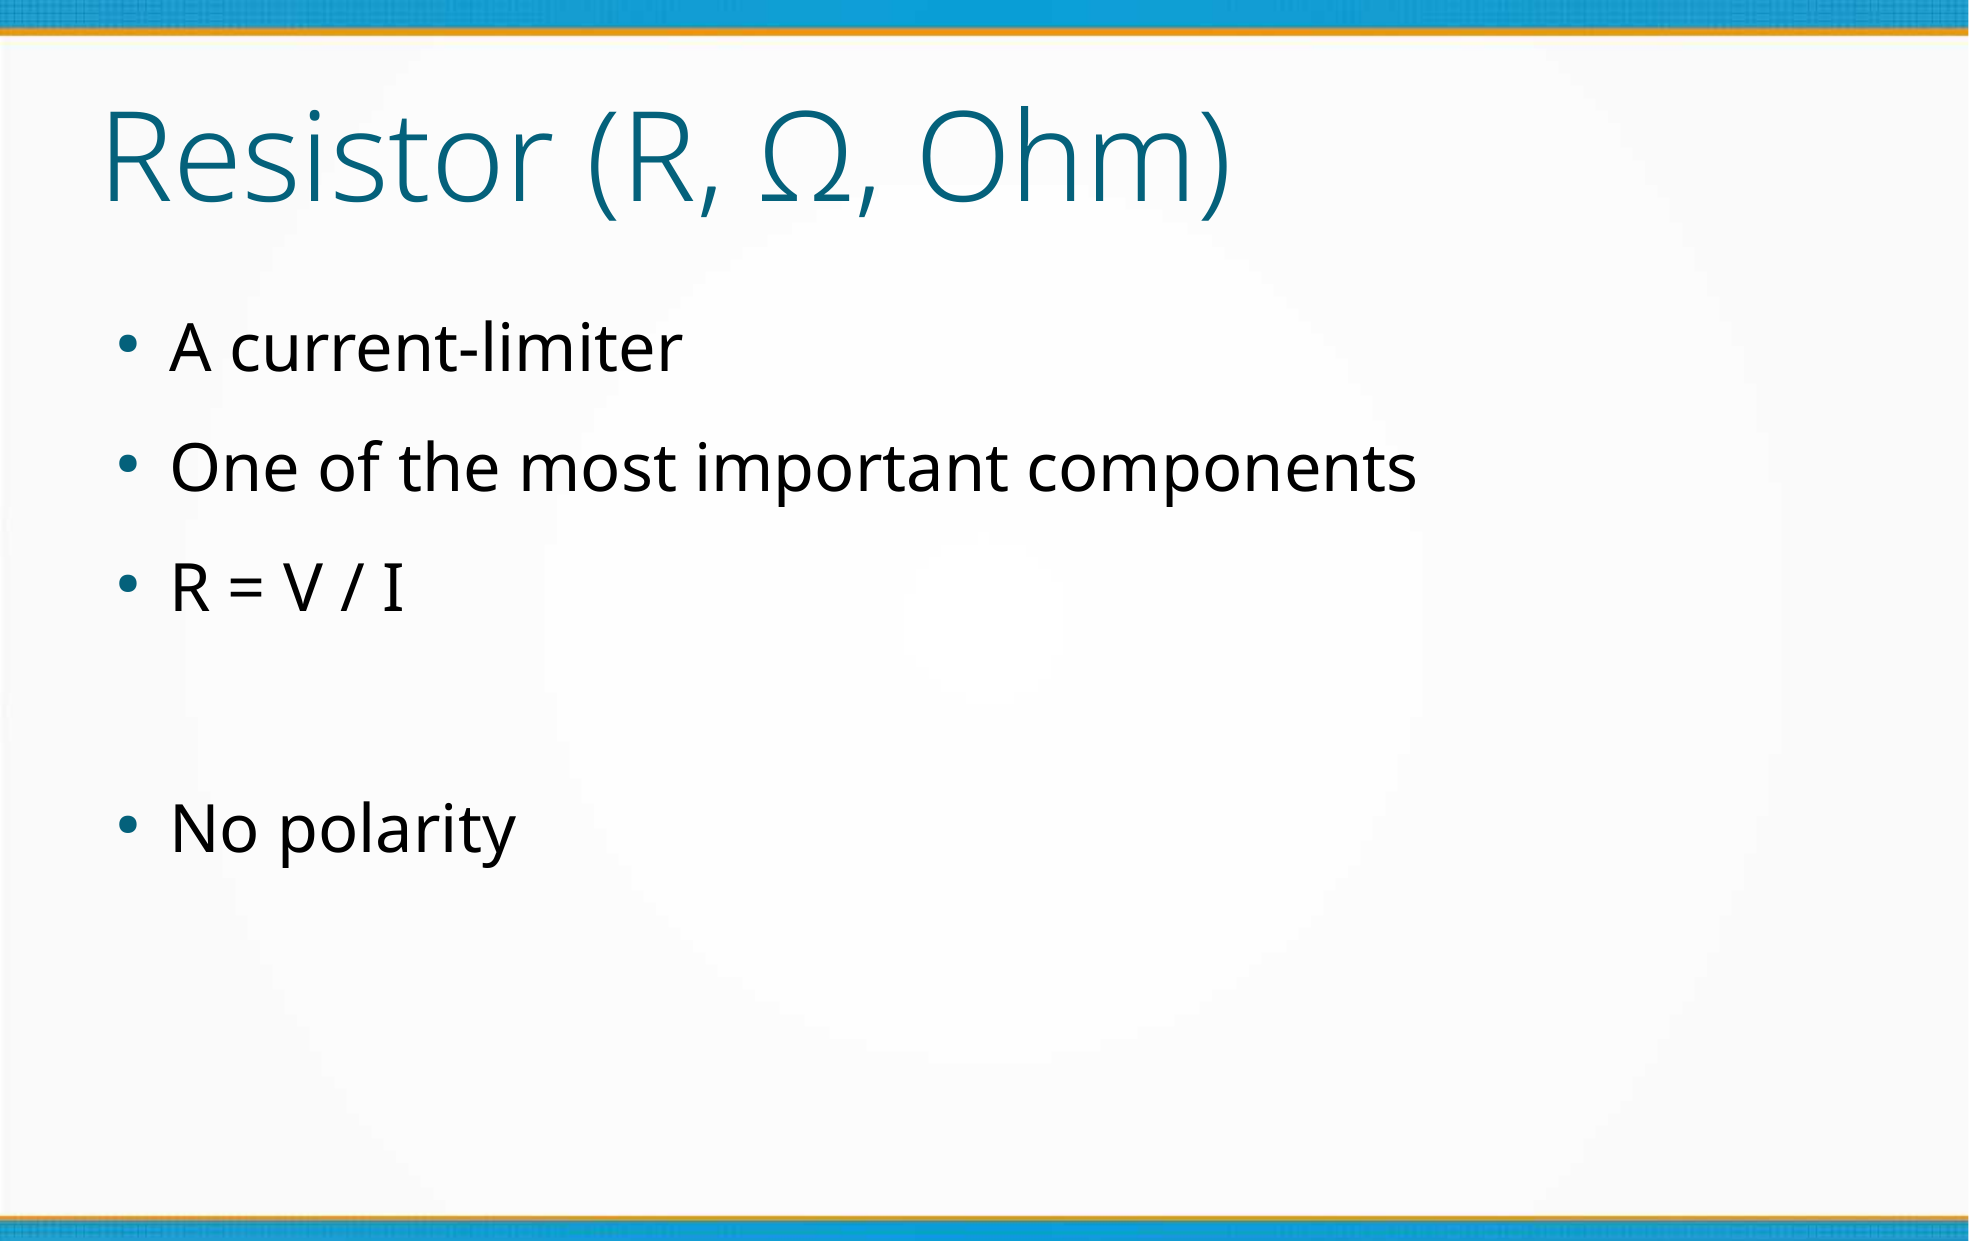

# Resistor (R, Ω, Ohm)
A current-limiter
One of the most important components
R = V / I
No polarity